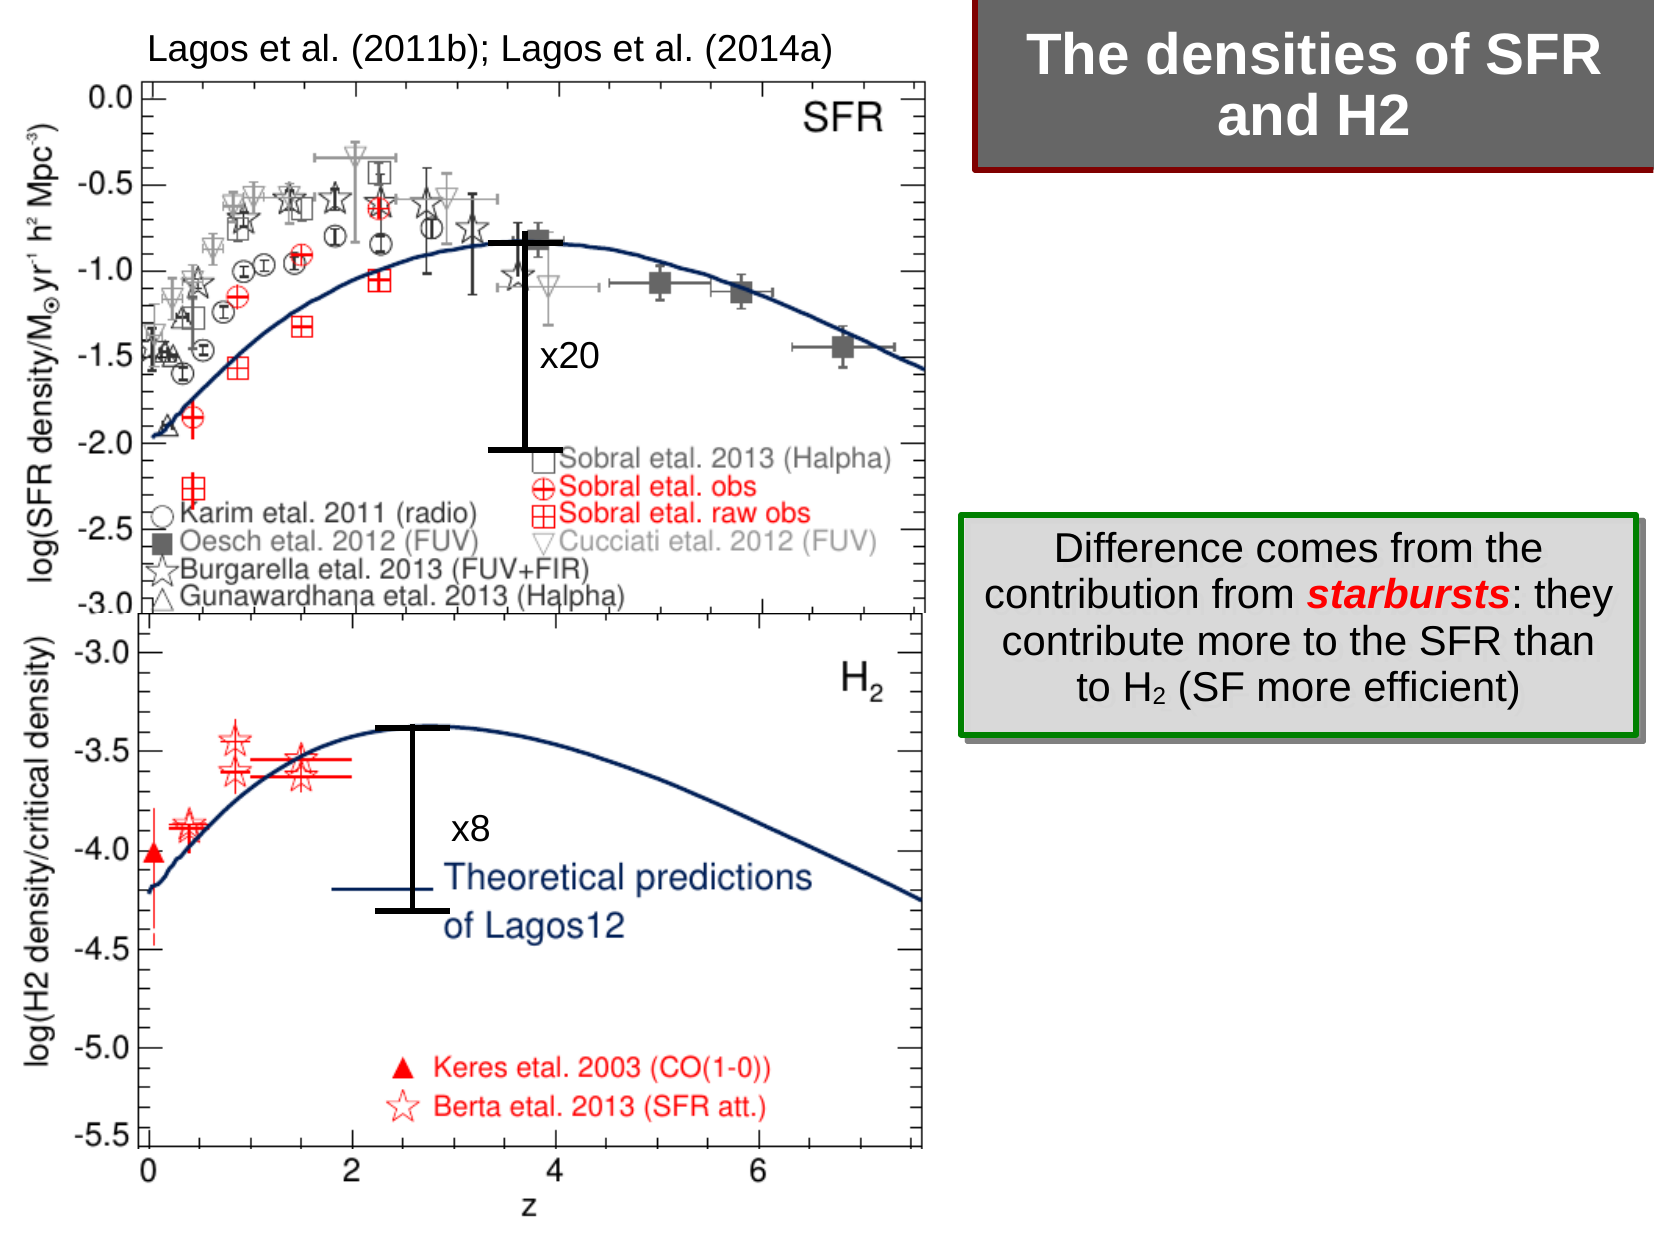

Lagos et al. (2011b); Lagos et al. (2014a)
# The densities of SFR and H2
x20
Difference comes from the contribution from starbursts: they contribute more to the SFR than to H2 (SF more efficient)
x8